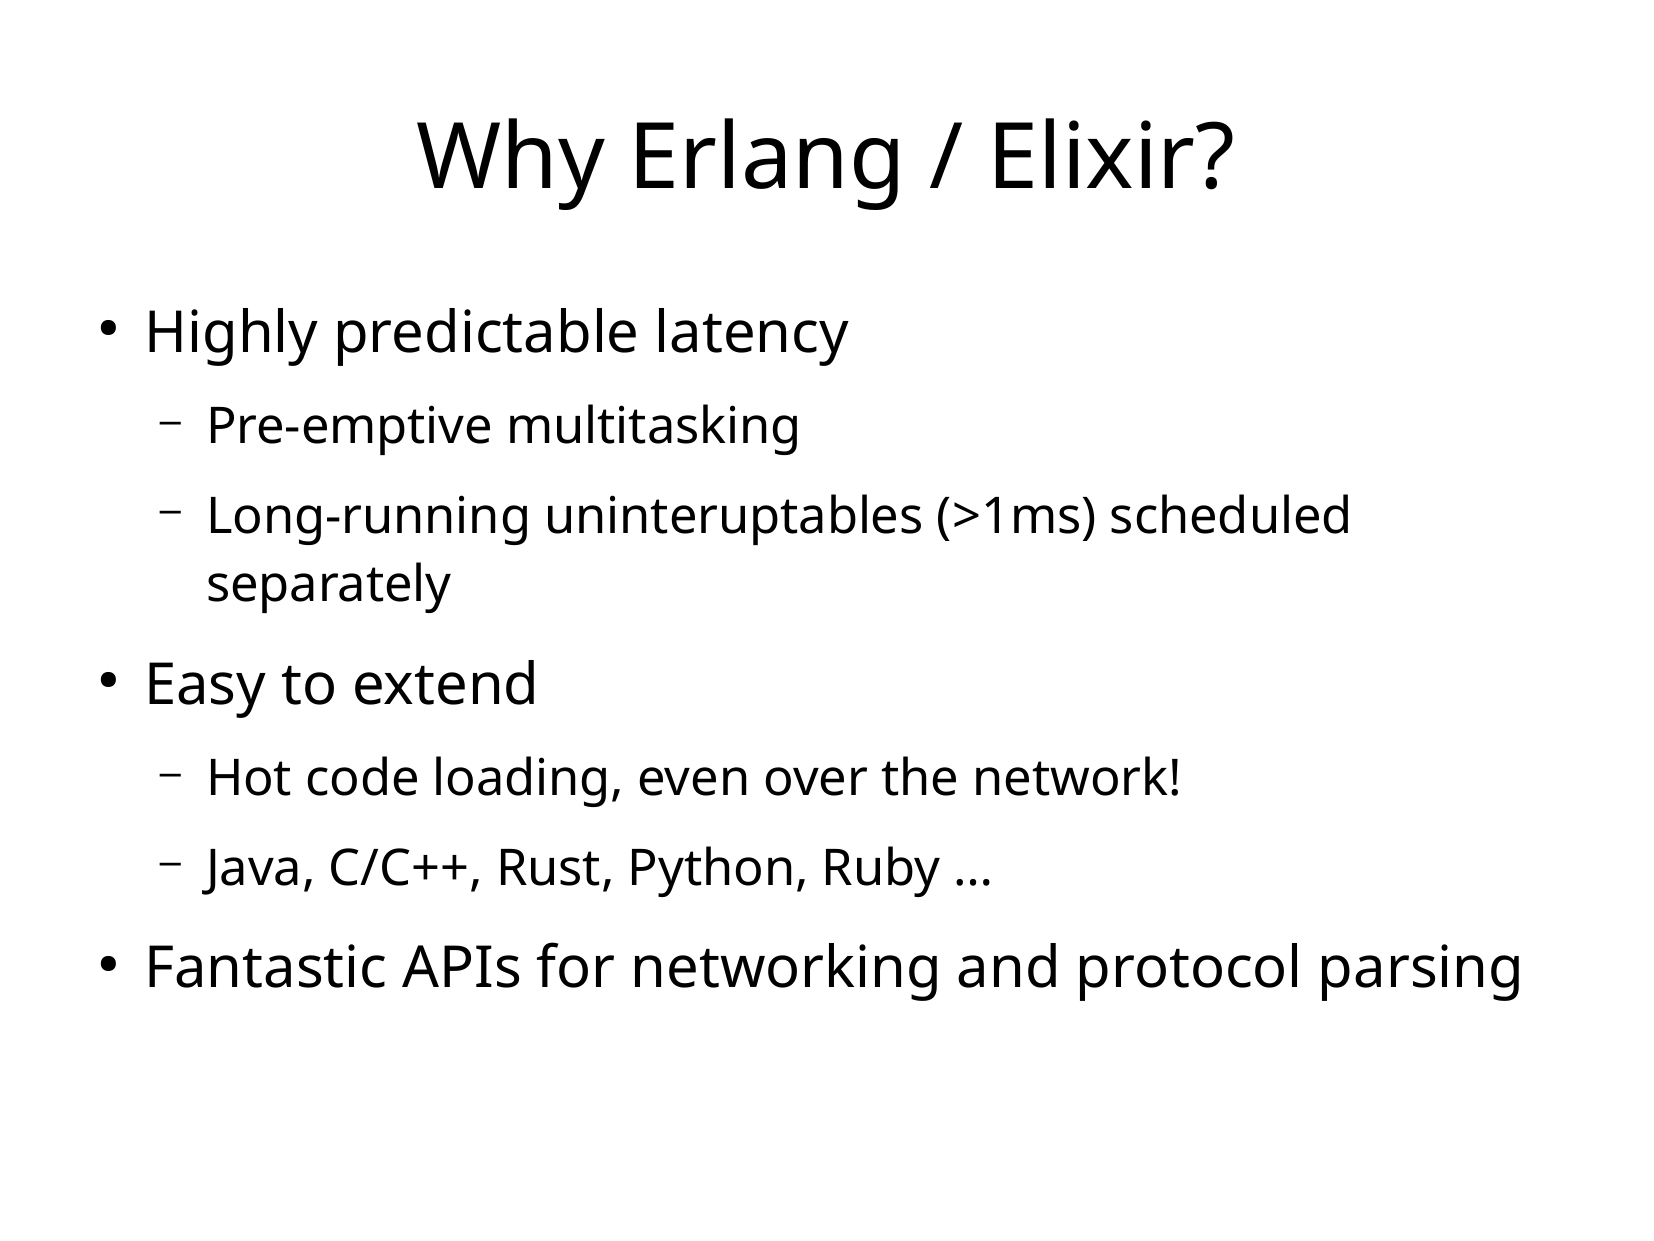

# Why Erlang / Elixir?
Highly predictable latency
Pre-emptive multitasking
Long-running uninteruptables (>1ms) scheduled separately
Easy to extend
Hot code loading, even over the network!
Java, C/C++, Rust, Python, Ruby …
Fantastic APIs for networking and protocol parsing